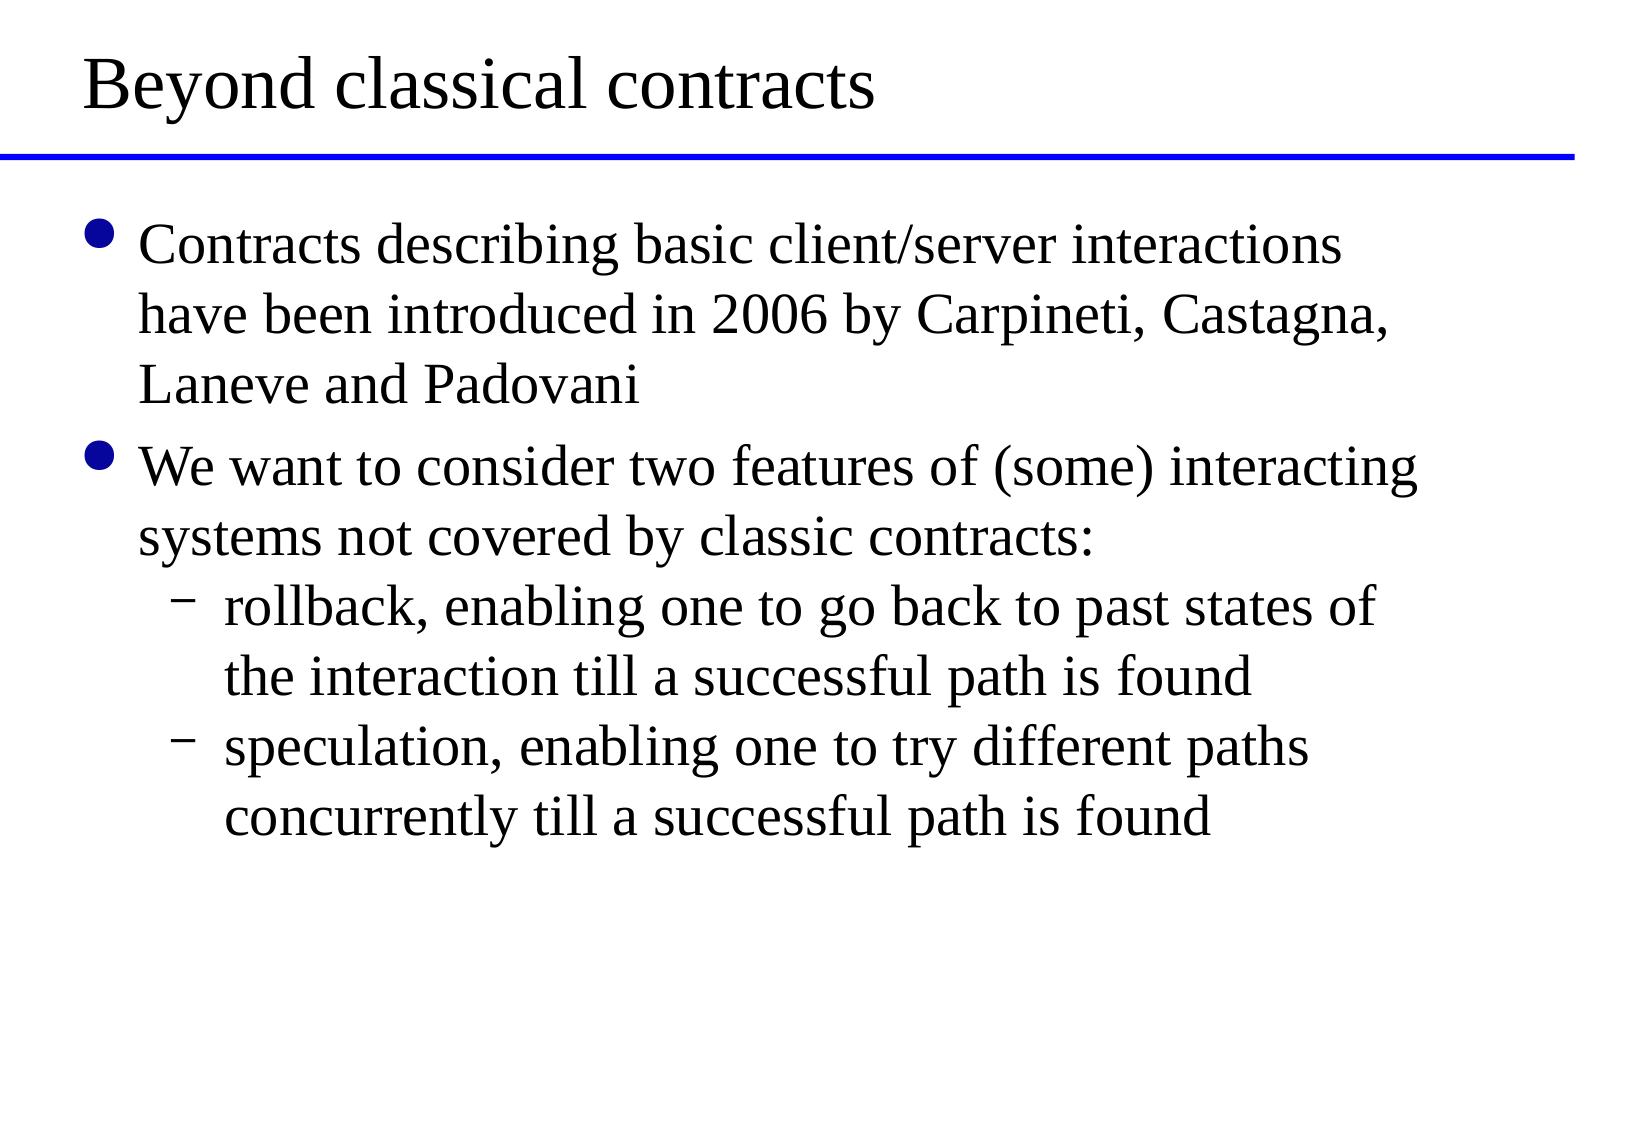

# Beyond classical contracts
Contracts describing basic client/server interactions have been introduced in 2006 by Carpineti, Castagna, Laneve and Padovani
We want to consider two features of (some) interacting systems not covered by classic contracts:
rollback, enabling one to go back to past states of the interaction till a successful path is found
speculation, enabling one to try different paths concurrently till a successful path is found